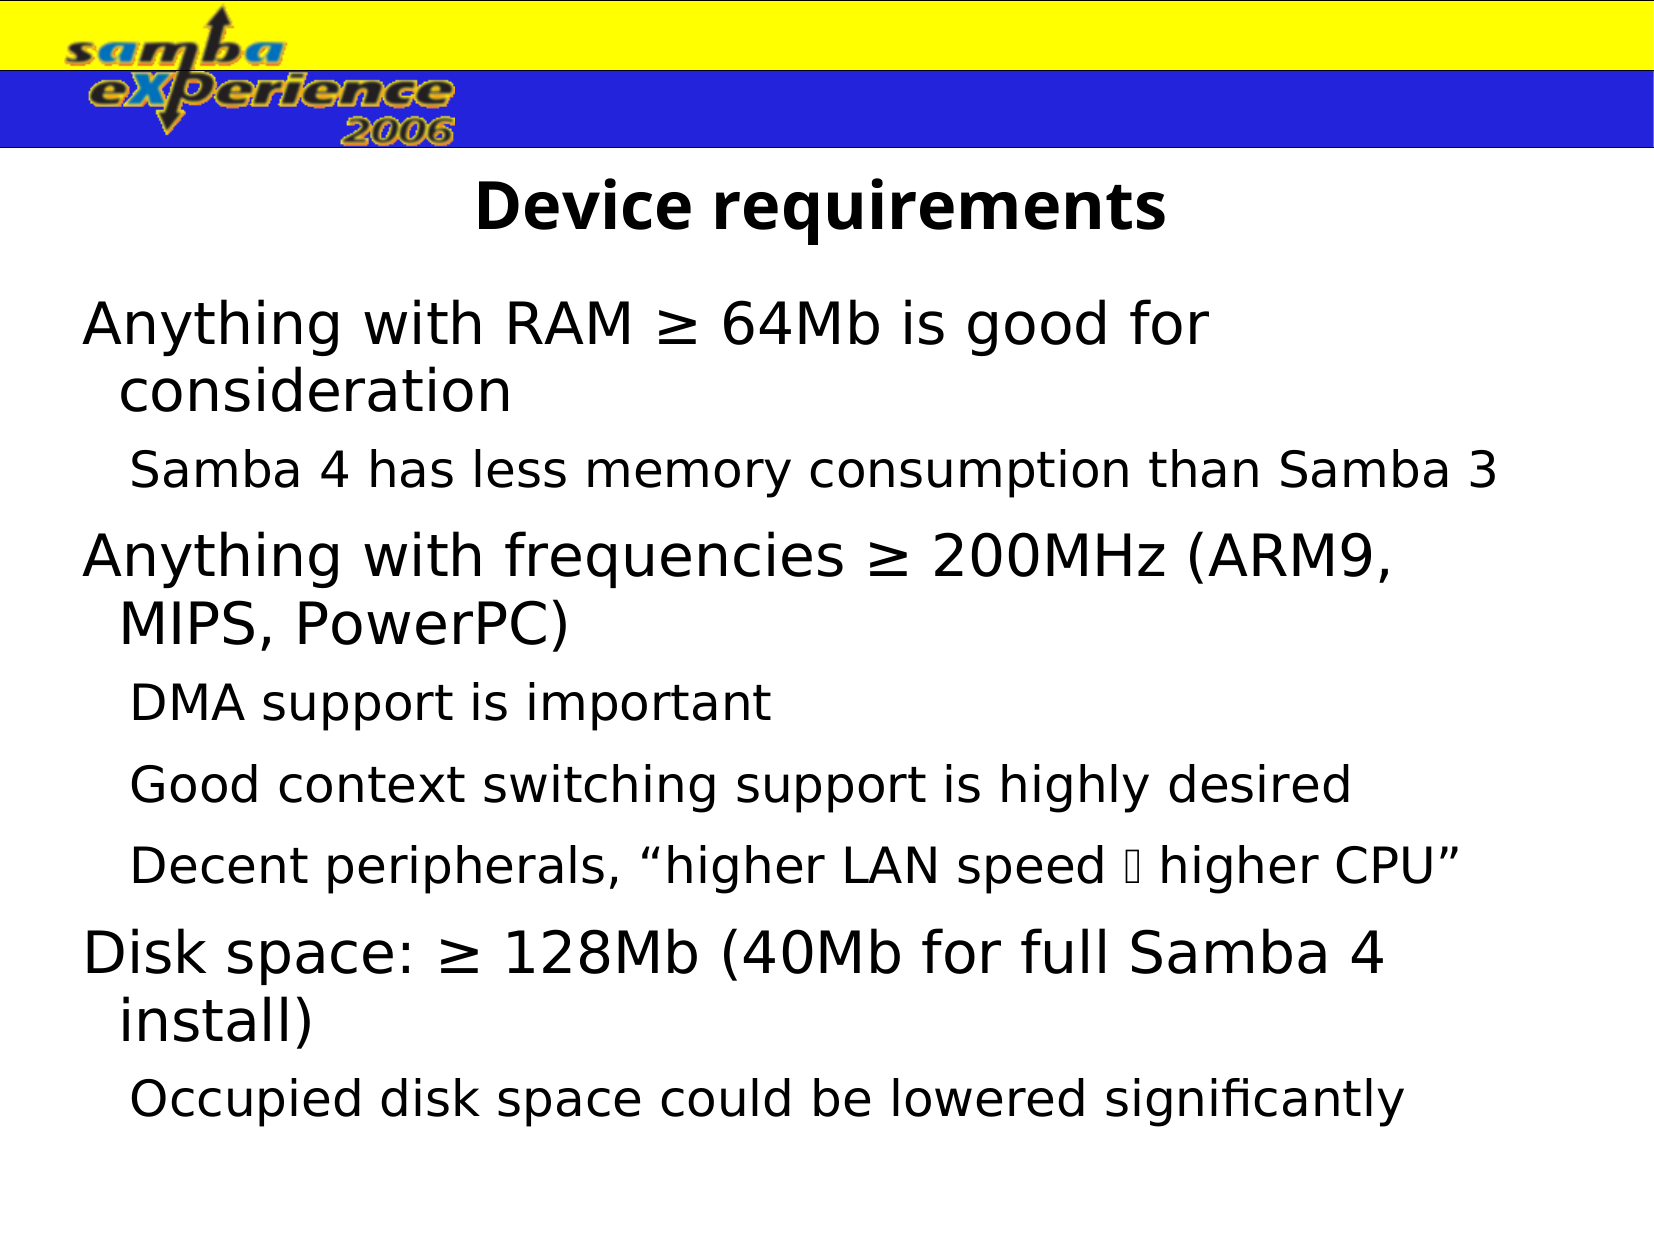

# Device requirements
Anything with RAM ≥ 64Mb is good for consideration
Samba 4 has less memory consumption than Samba 3
Anything with frequencies ≥ 200MHz (ARM9, MIPS, PowerPC)
DMA support is important
Good context switching support is highly desired
Decent peripherals, “higher LAN speed  higher CPU”
Disk space: ≥ 128Mb (40Mb for full Samba 4 install)
Occupied disk space could be lowered significantly